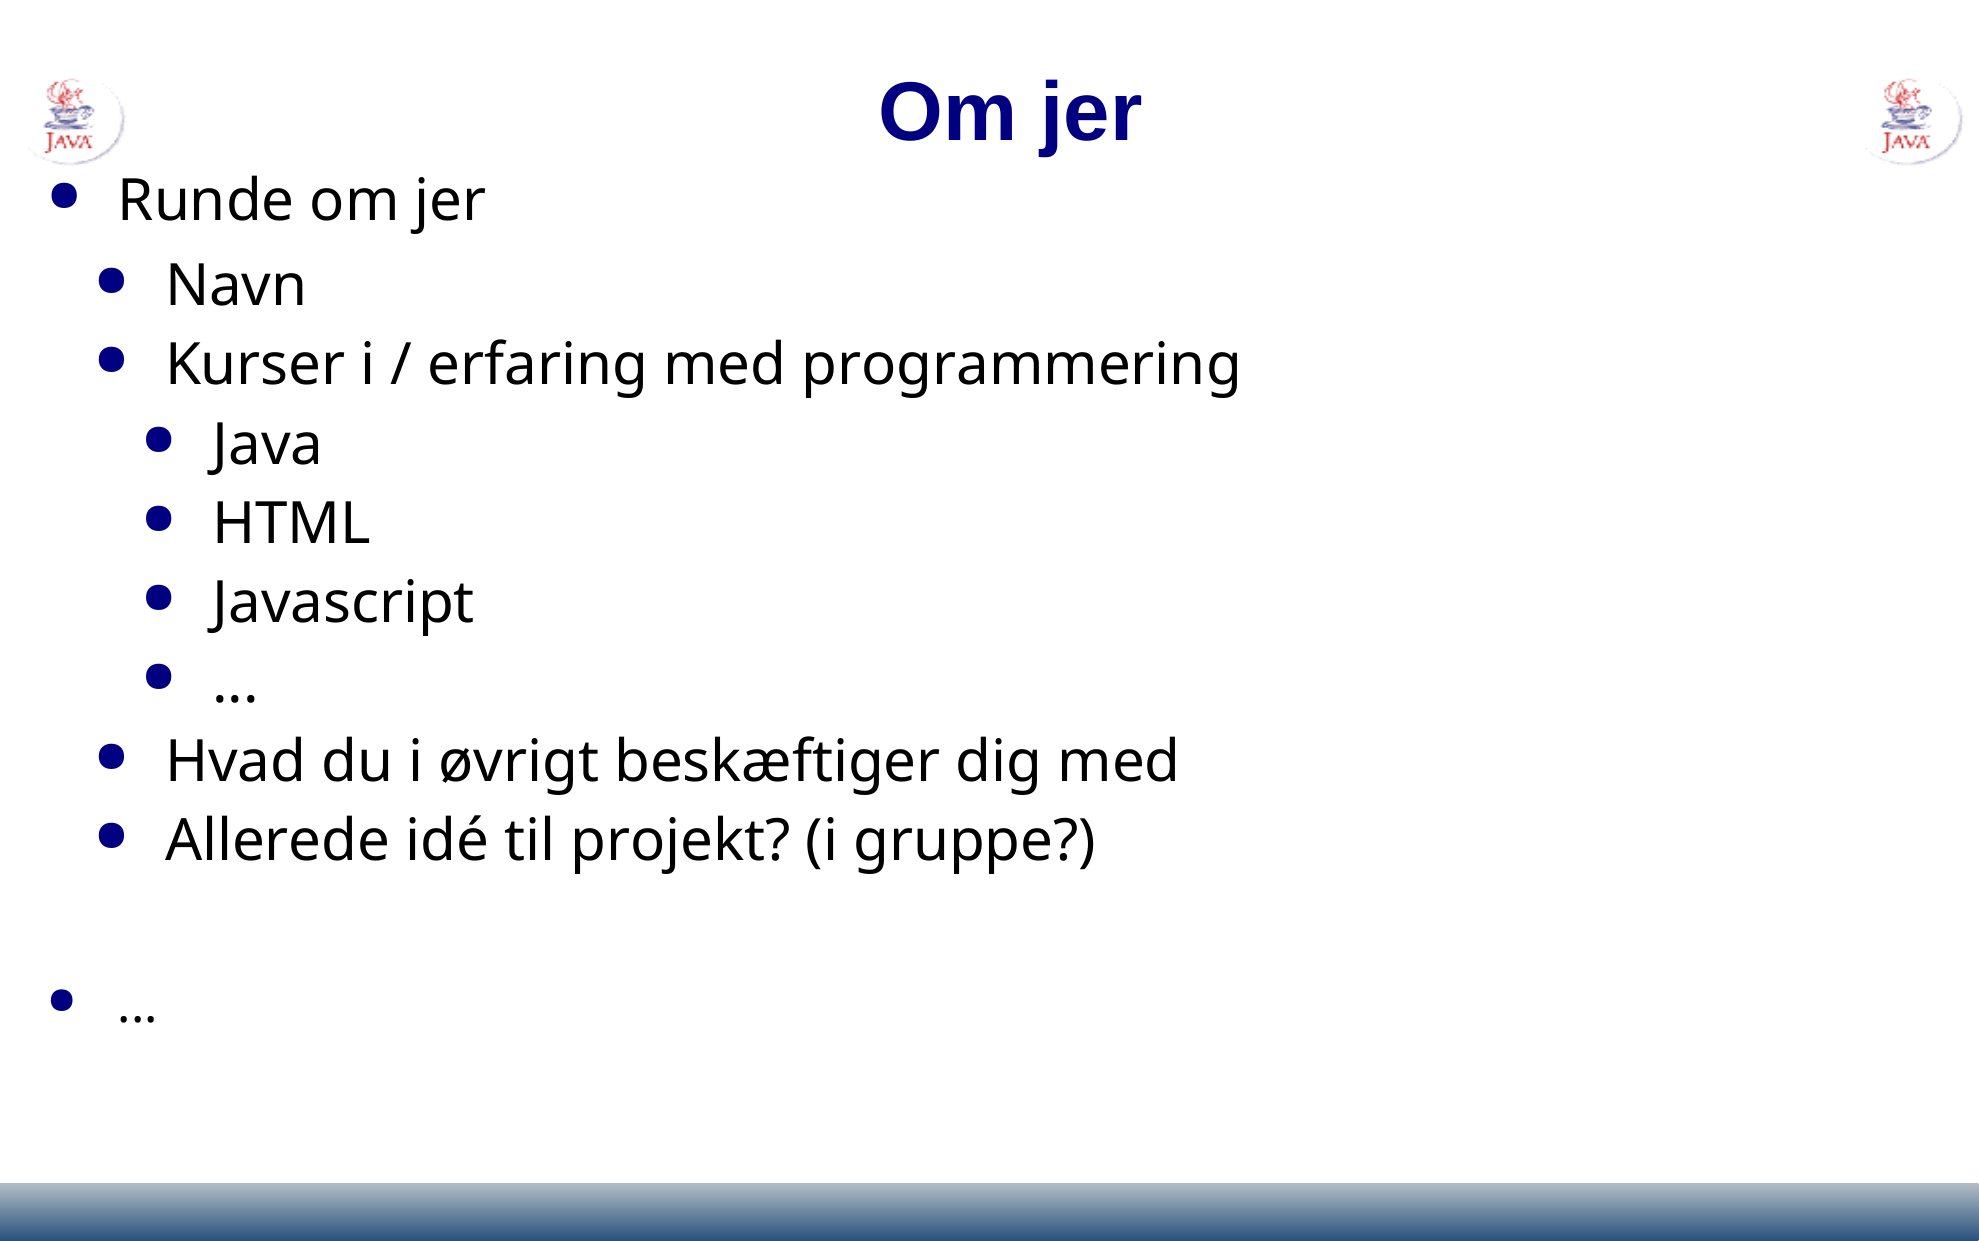

# Om jer
Runde om jer
Navn
Kurser i / erfaring med programmering
Java
HTML
Javascript
...
Hvad du i øvrigt beskæftiger dig med
Allerede idé til projekt? (i gruppe?)
...